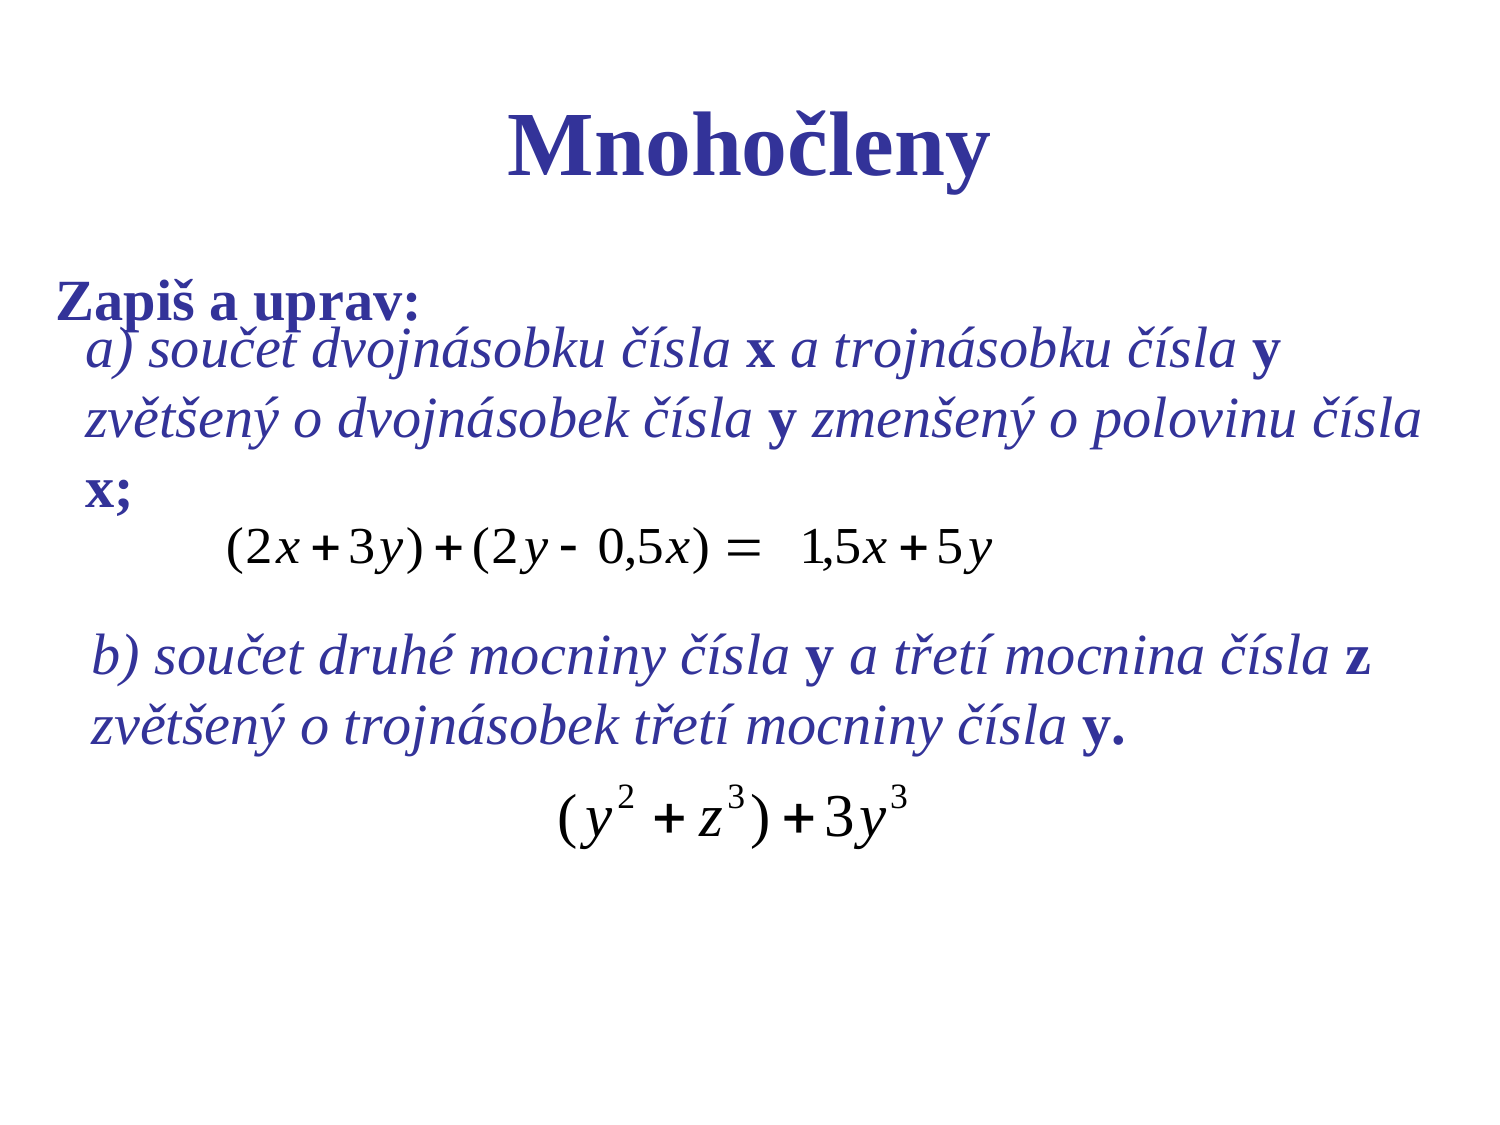

# Mnohočleny
Zapiš a uprav:
a) součet dvojnásobku čísla x a trojnásobku čísla y zvětšený o dvojnásobek čísla y zmenšený o polovinu čísla x;
b) součet druhé mocniny čísla y a třetí mocnina čísla z zvětšený o trojnásobek třetí mocniny čísla y.